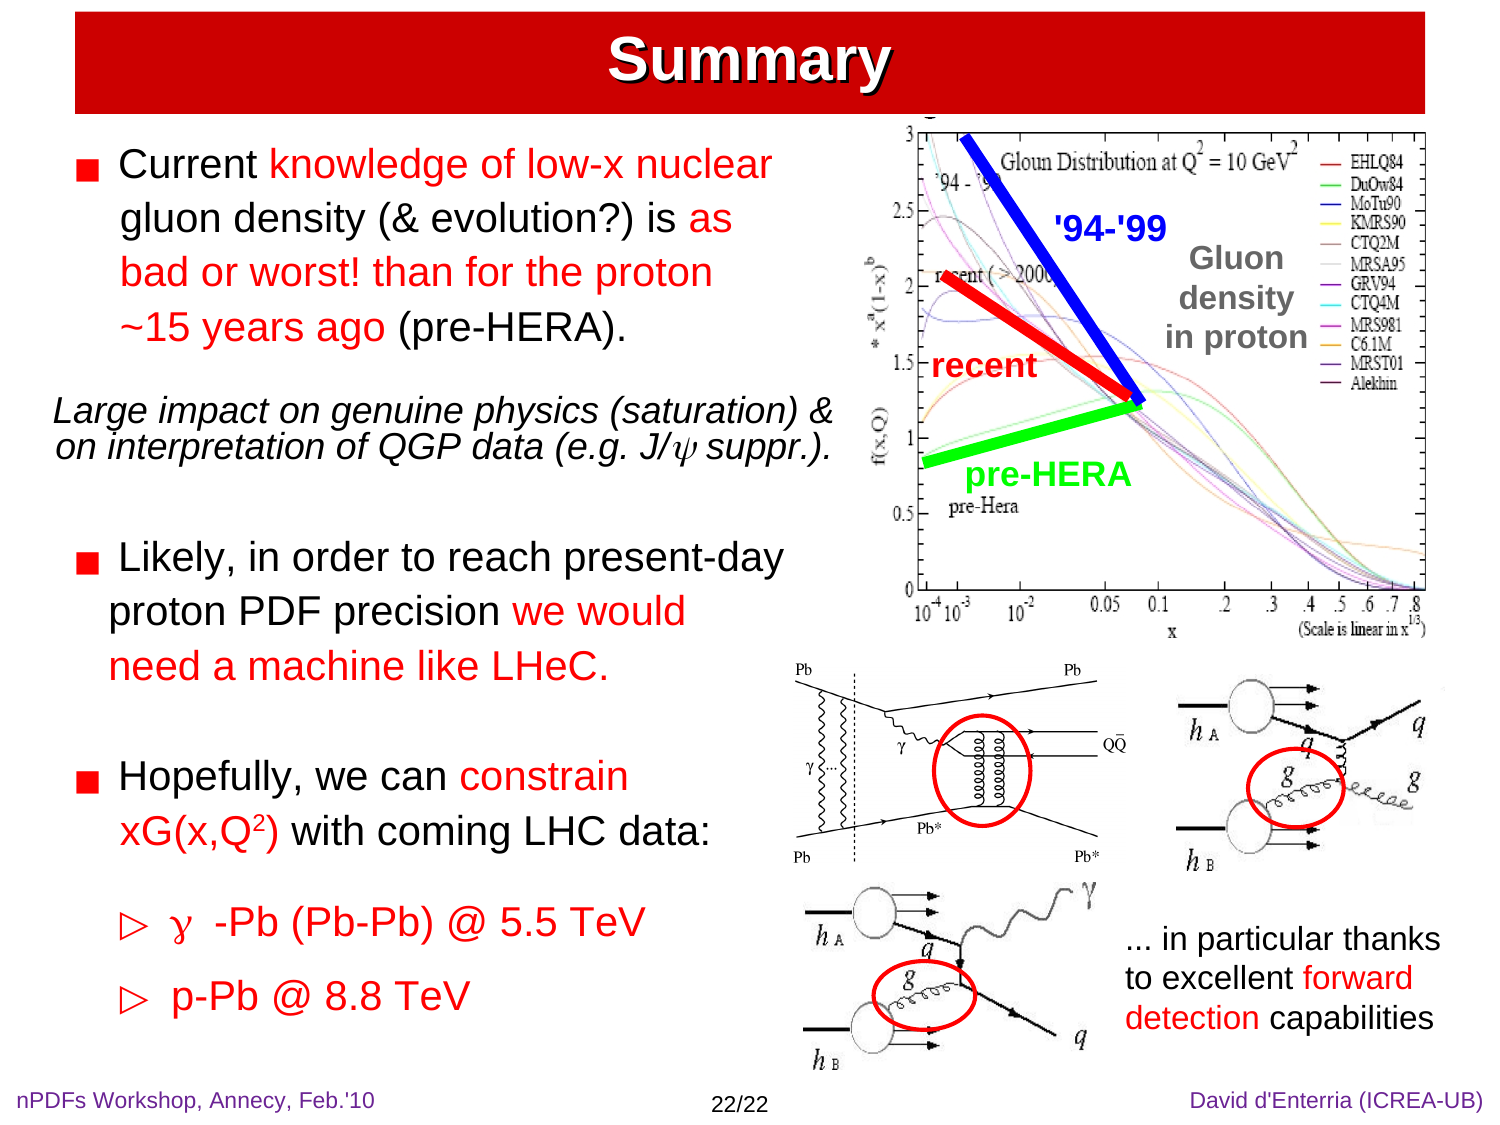

# Summary
■ Current knowledge of low-x nuclear
 gluon density (& evolution?) is as
 bad or worst! than for the proton
 ~15 years ago (pre-HERA).
■ Likely, in order to reach present-day
 proton PDF precision we would
 need a machine like LHeC.
■ Hopefully, we can constrain
 xG(x,Q2) with coming LHC data:
 ▷ g -Pb (Pb-Pb) @ 5.5 TeV
 ▷ p-Pb @ 8.8 TeV
'94-'99
Gluon
density
in proton
recent
Large impact on genuine physics (saturation) & on interpretation of QGP data (e.g. J/ suppr.).
pre-HERA
... in particular thanks
to excellent forward
detection capabilities